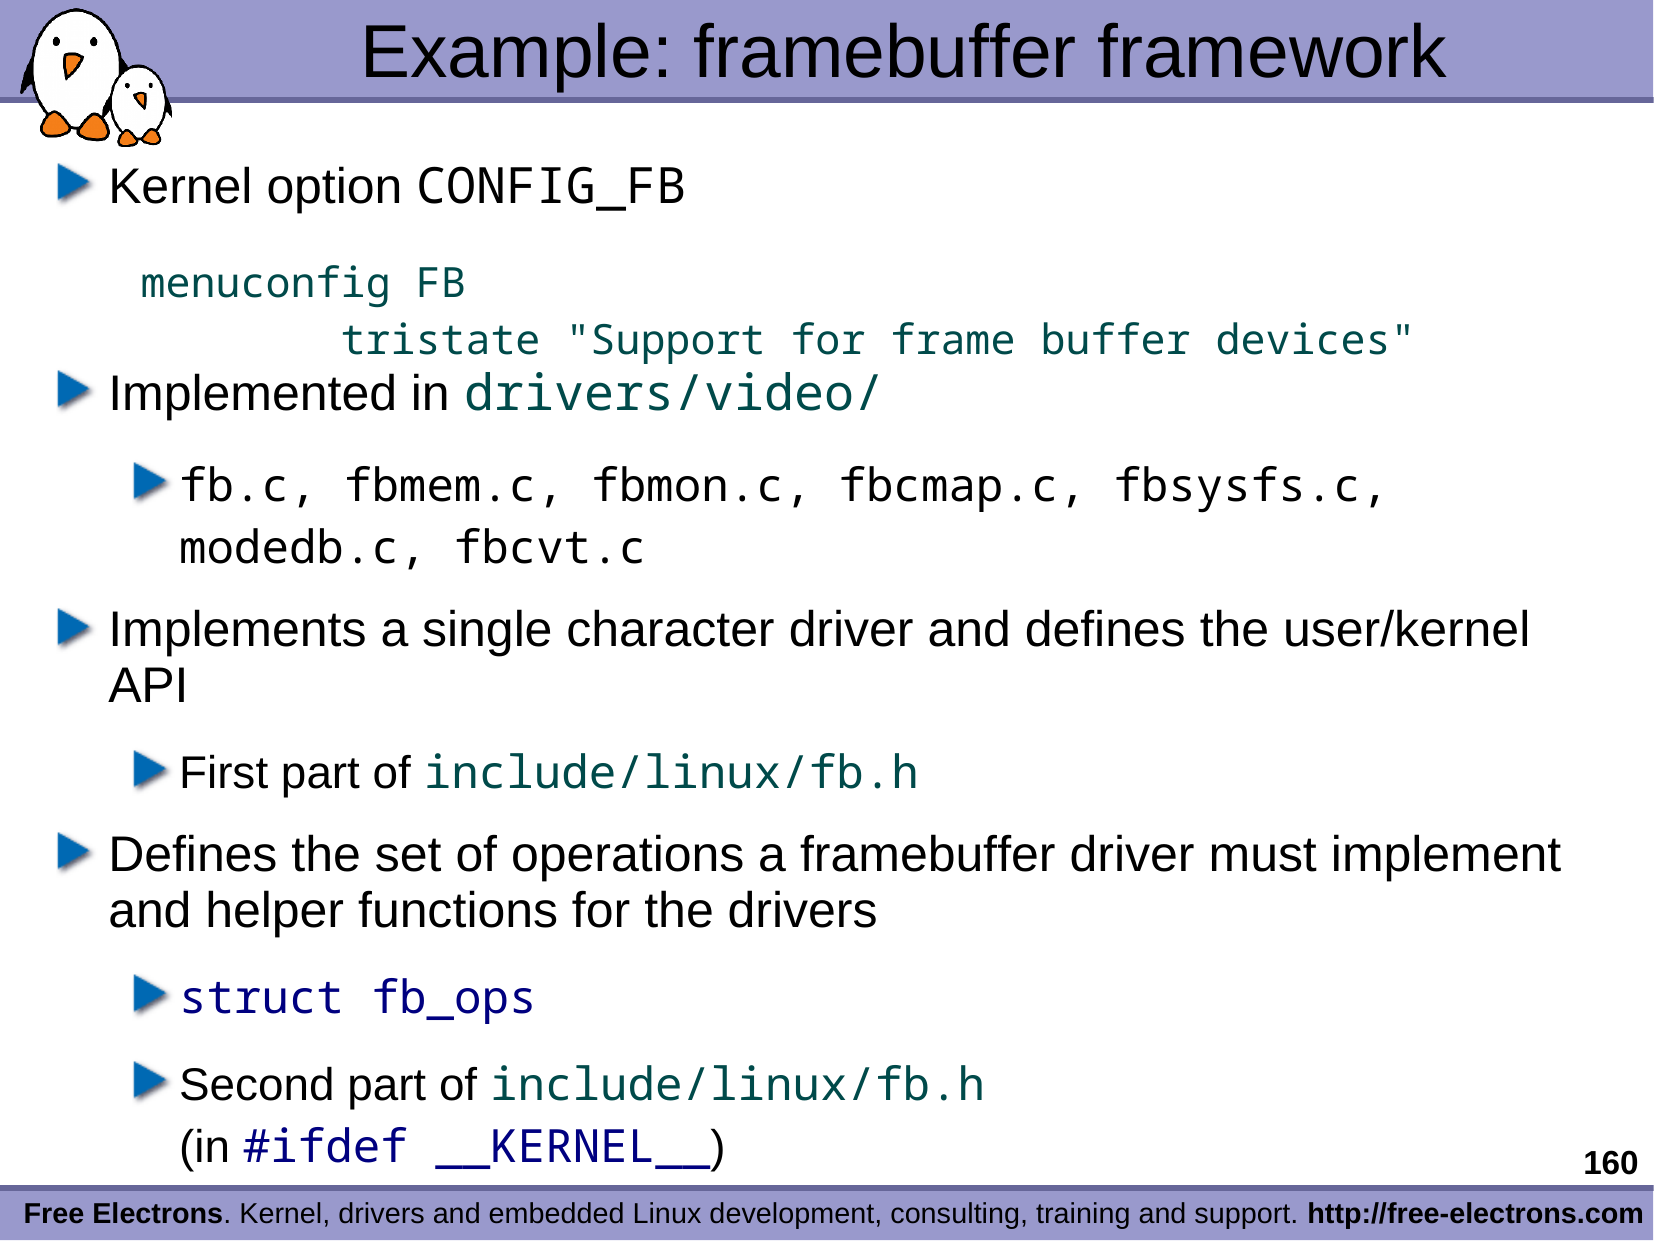

# Example: framebuffer framework
Kernel option CONFIG_FB
Implemented in drivers/video/
fb.c, fbmem.c, fbmon.c, fbcmap.c, fbsysfs.c, modedb.c, fbcvt.c
Implements a single character driver and defines the user/kernel API
First part of include/linux/fb.h
Defines the set of operations a framebuffer driver must implement and helper functions for the drivers
struct fb_ops
Second part of include/linux/fb.h
(in #ifdef __KERNEL__)
menuconfig FB
 tristate "Support for frame buffer devices"